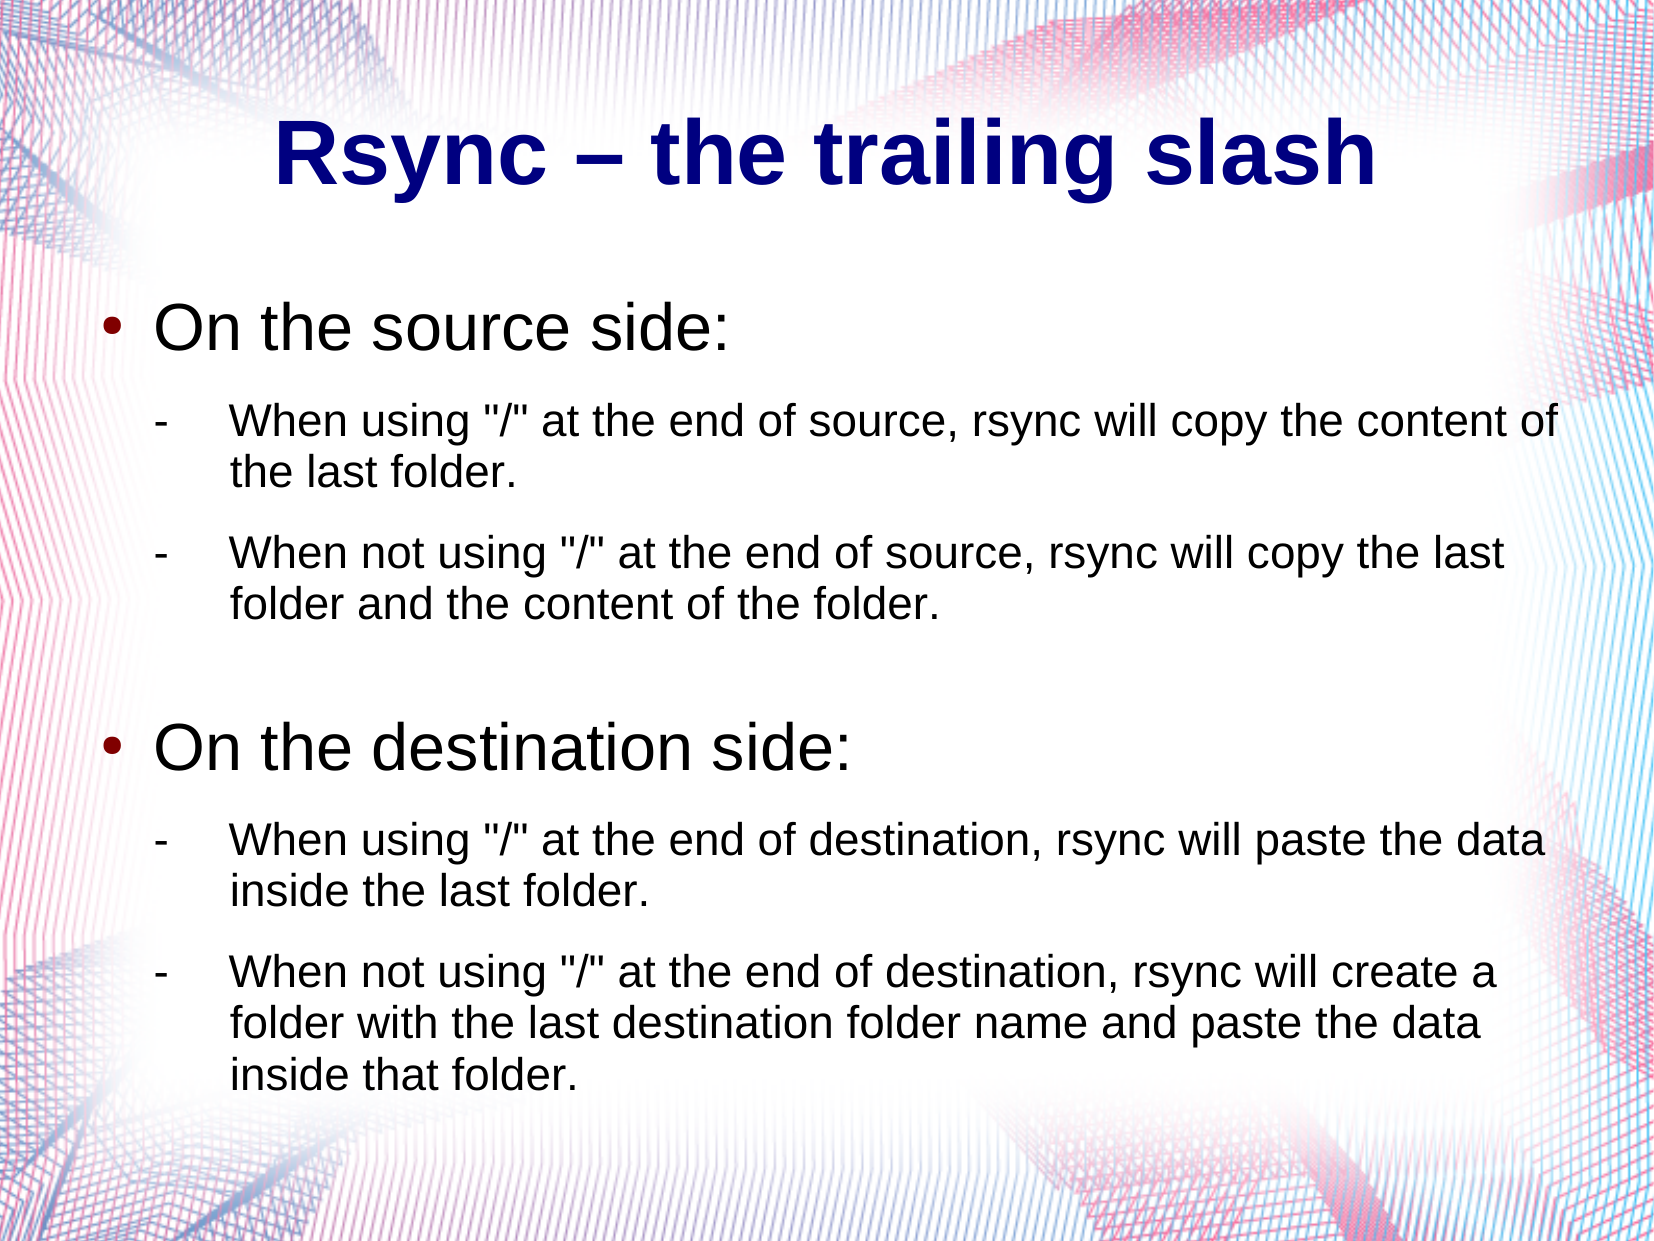

# Rsync – the trailing slash
On the source side:
-	When using "/" at the end of source, rsync will copy the content of the last folder.
-	When not using "/" at the end of source, rsync will copy the last folder and the content of the folder.
On the destination side:
-	When using "/" at the end of destination, rsync will paste the data inside the last folder.
- 	When not using "/" at the end of destination, rsync will create a folder with the last destination folder name and paste the data inside that folder.